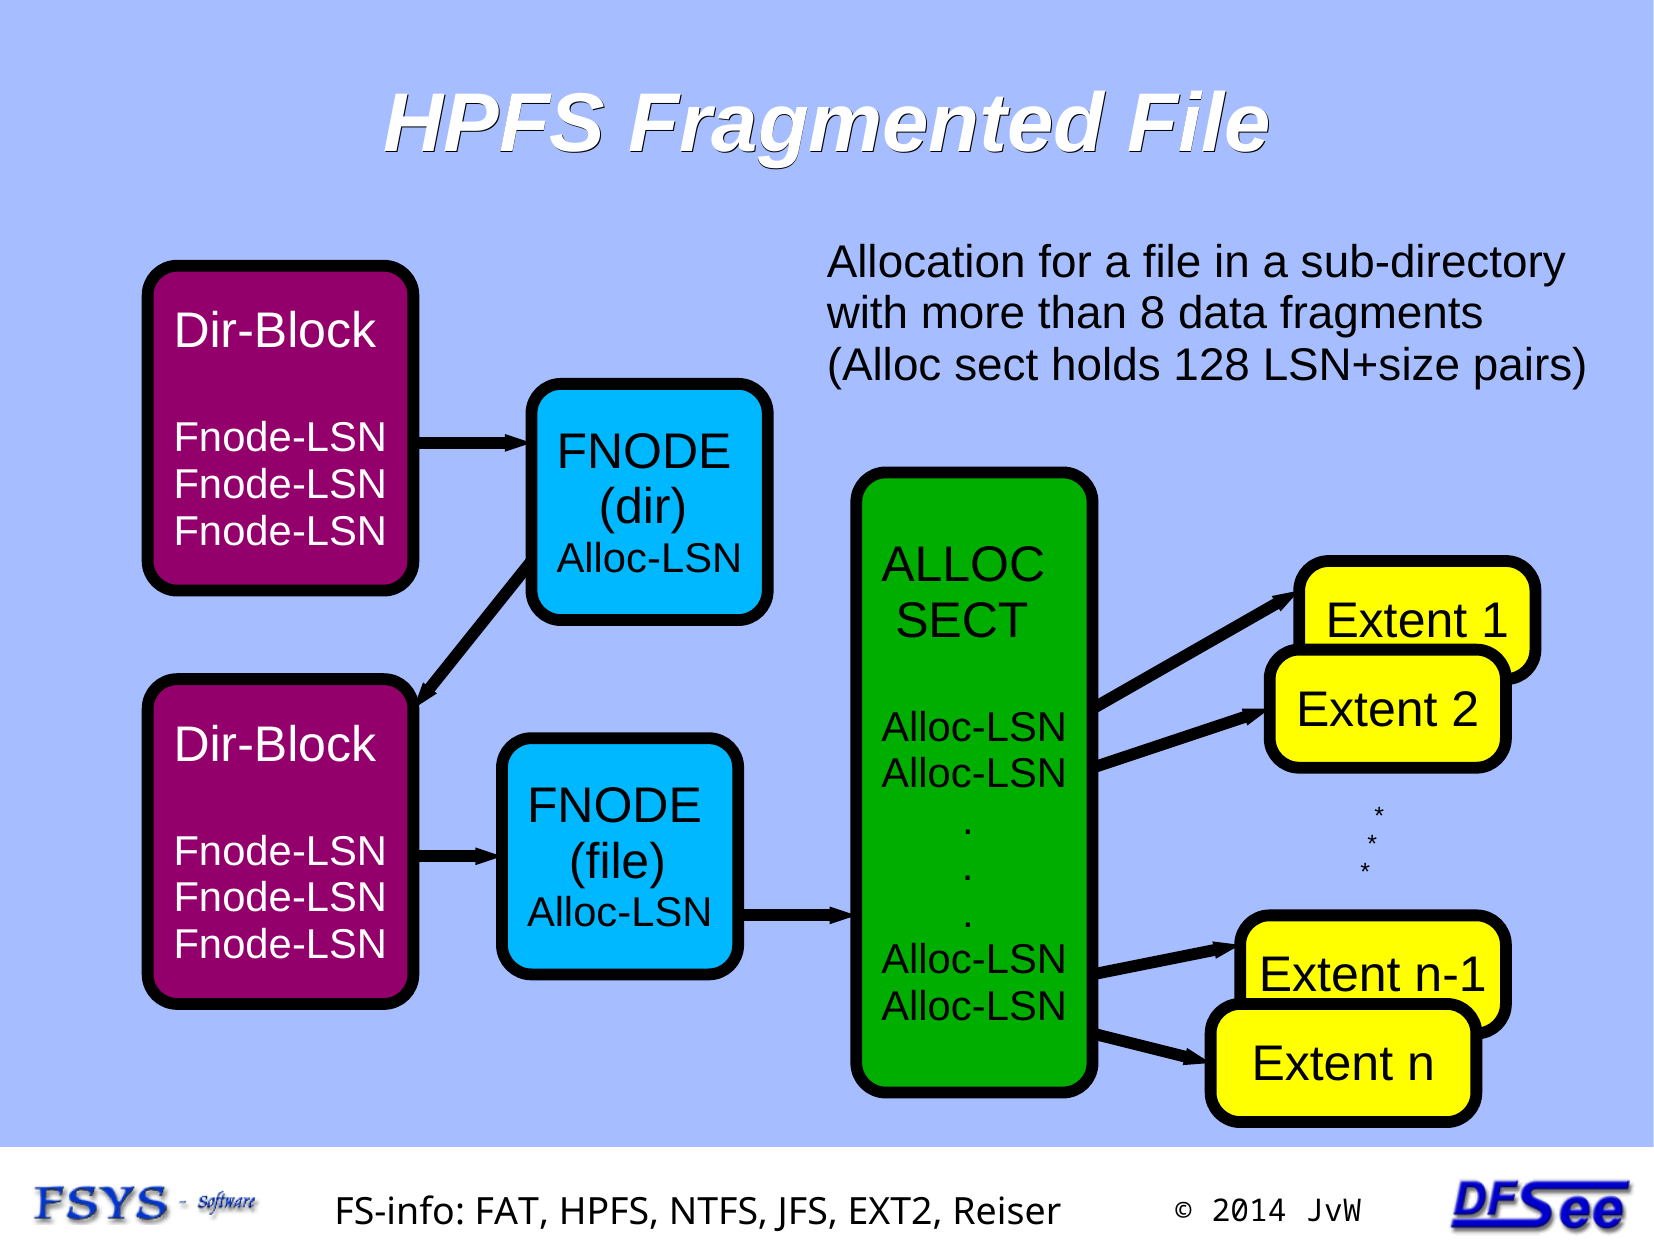

# HPFS Fragmented File
Allocation for a file in a sub-directory
with more than 8 data fragments
(Alloc sect holds 128 LSN+size pairs)
Dir-Block
Fnode-LSN
Fnode-LSN
Fnode-LSN
FNODE
 (dir)
Alloc-LSN
ALLOC
 SECT
Alloc-LSN
Alloc-LSN
 .
 .
 .
Alloc-LSN
Alloc-LSN
Extent 1
Extent 2
Dir-Block
Fnode-LSN
Fnode-LSN
Fnode-LSN
FNODE
 (file)
Alloc-LSN
 *
 *
*
Extent n-1
Extent n